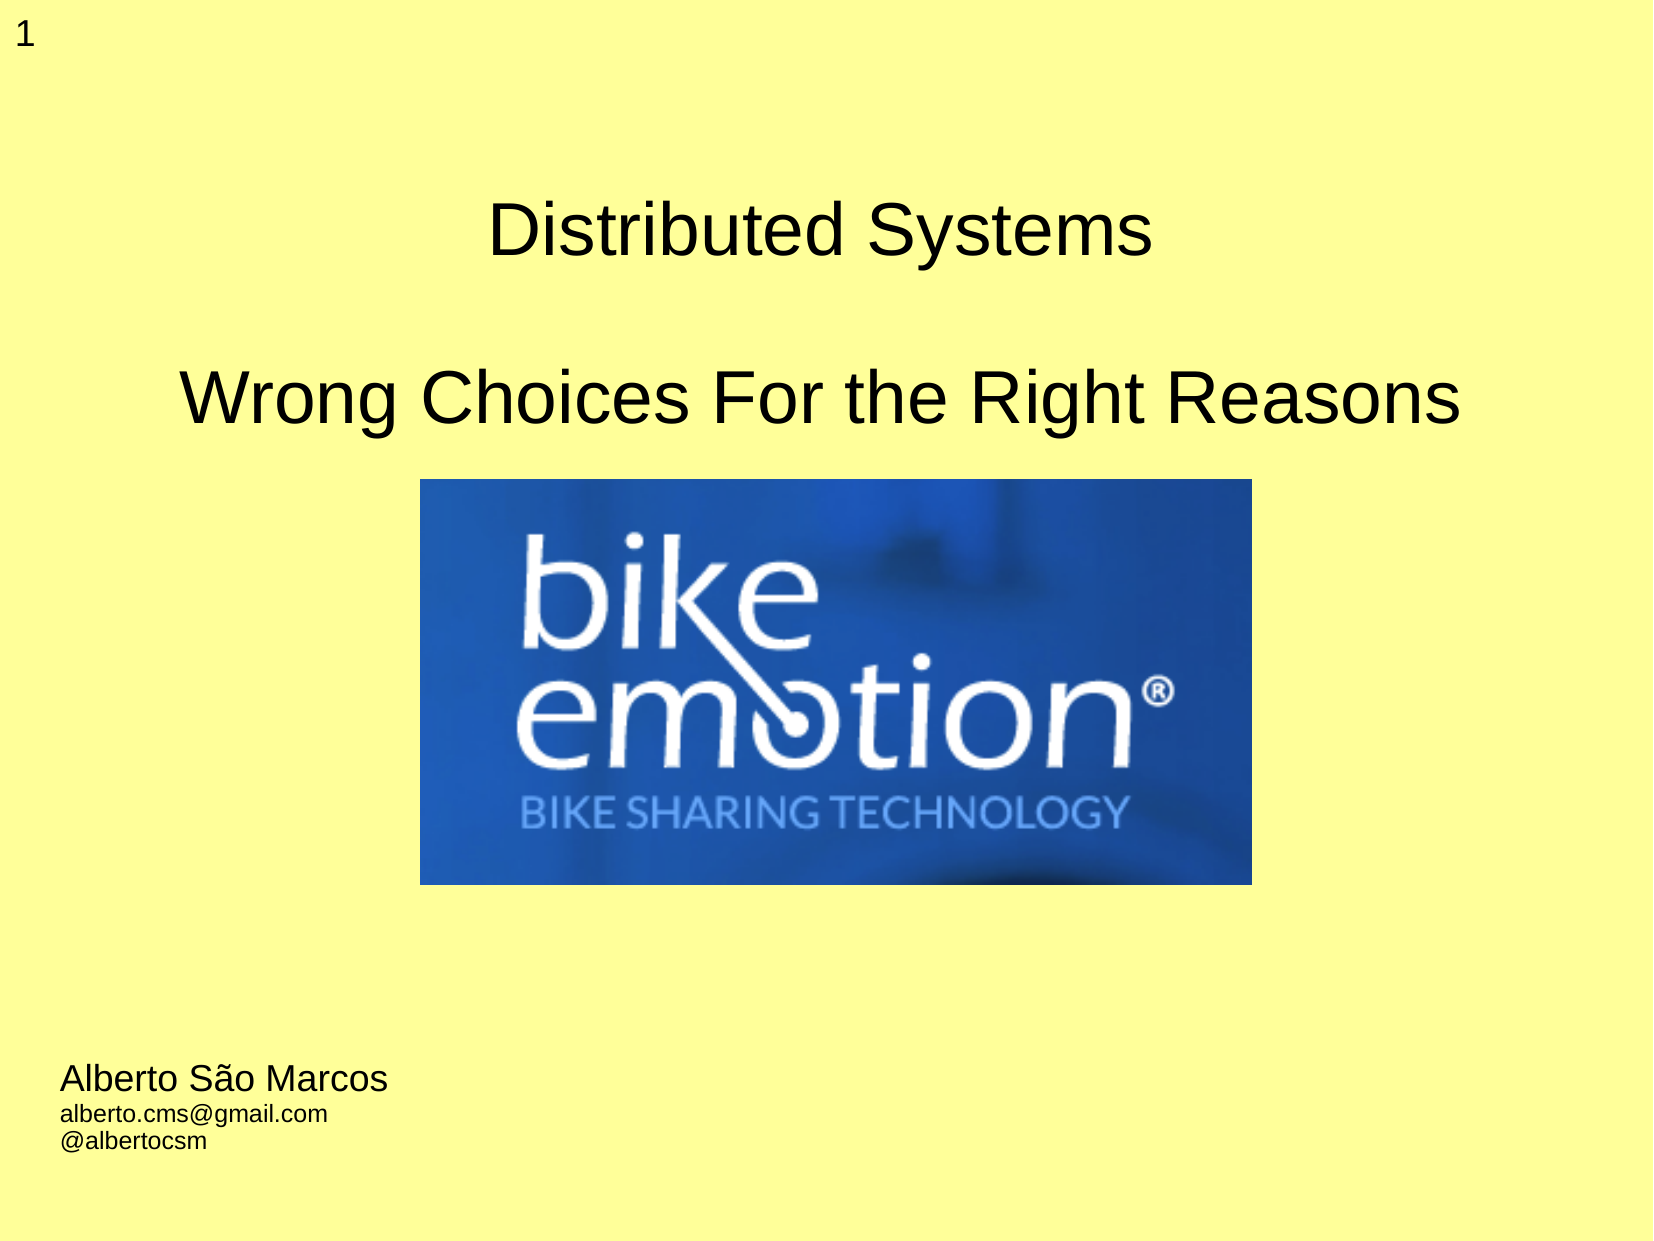

Distributed Systems
Wrong Choices For the Right Reasons
Alberto São Marcos
alberto.cms@gmail.com
@albertocsm